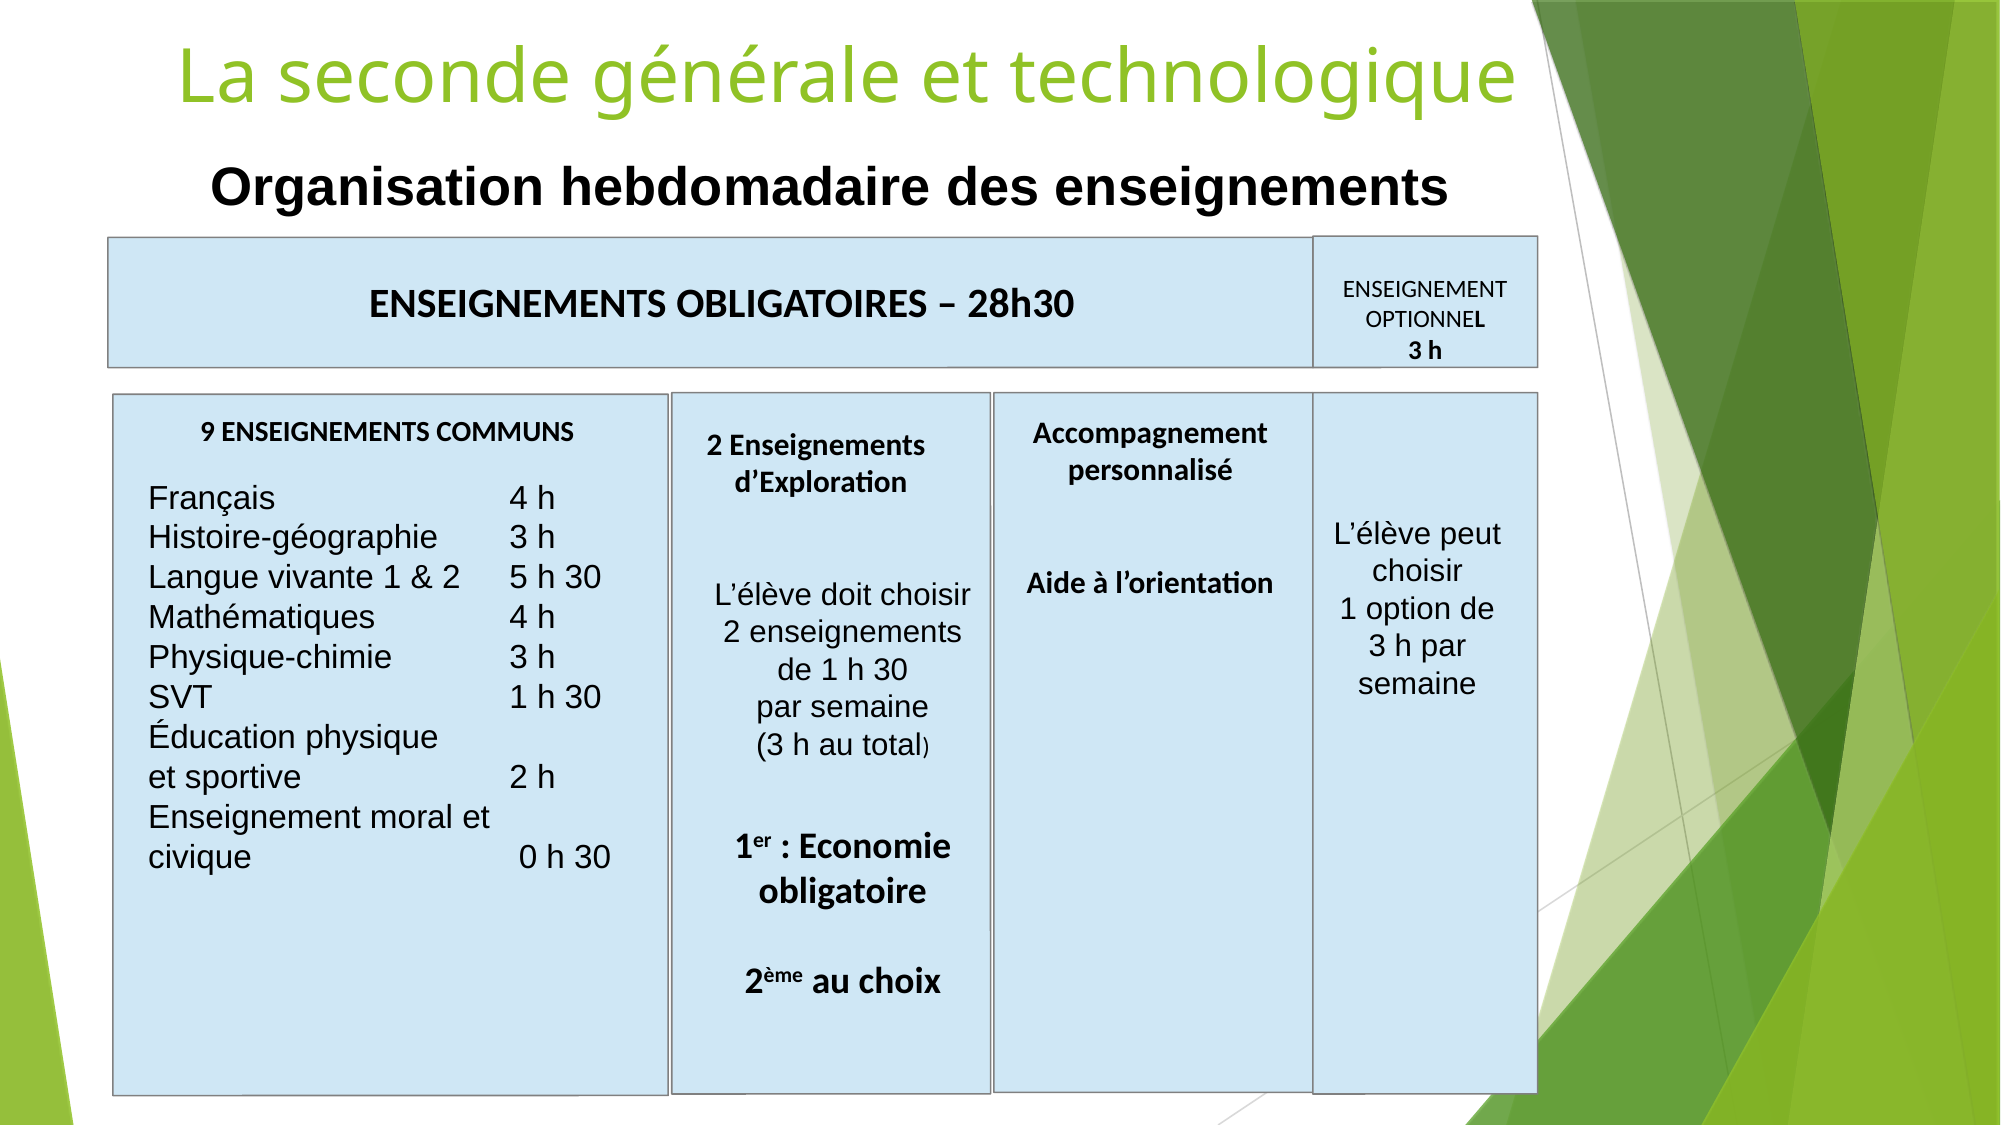

La seconde générale et technologique
Organisation hebdomadaire des enseignements
ENSEIGNEMENT
OPTIONNEL
3 h
ENSEIGNEMENTS OBLIGATOIRES – 28h30
2 Enseignements
 d’Exploration
L’élève doit choisir
2 enseignements
de 1 h 30
par semaine
(3 h au total)
1er : Economie obligatoire
2ème au choix
Accompagnement personnalisé
Aide à l’orientation
L’élève peut
choisir
1 option de
3 h par
semaine
9 ENSEIGNEMENTS COMMUNS
Français				4 h
Histoire-géographie 	3 h
Langue vivante 1 & 2 	5 h 30
Mathématiques 	4 h
Physique-chimie 	3 h
SVT 		1 h 30
Éducation physique
et sportive 		2 h
Enseignement moral et
civique 	 0 h 30